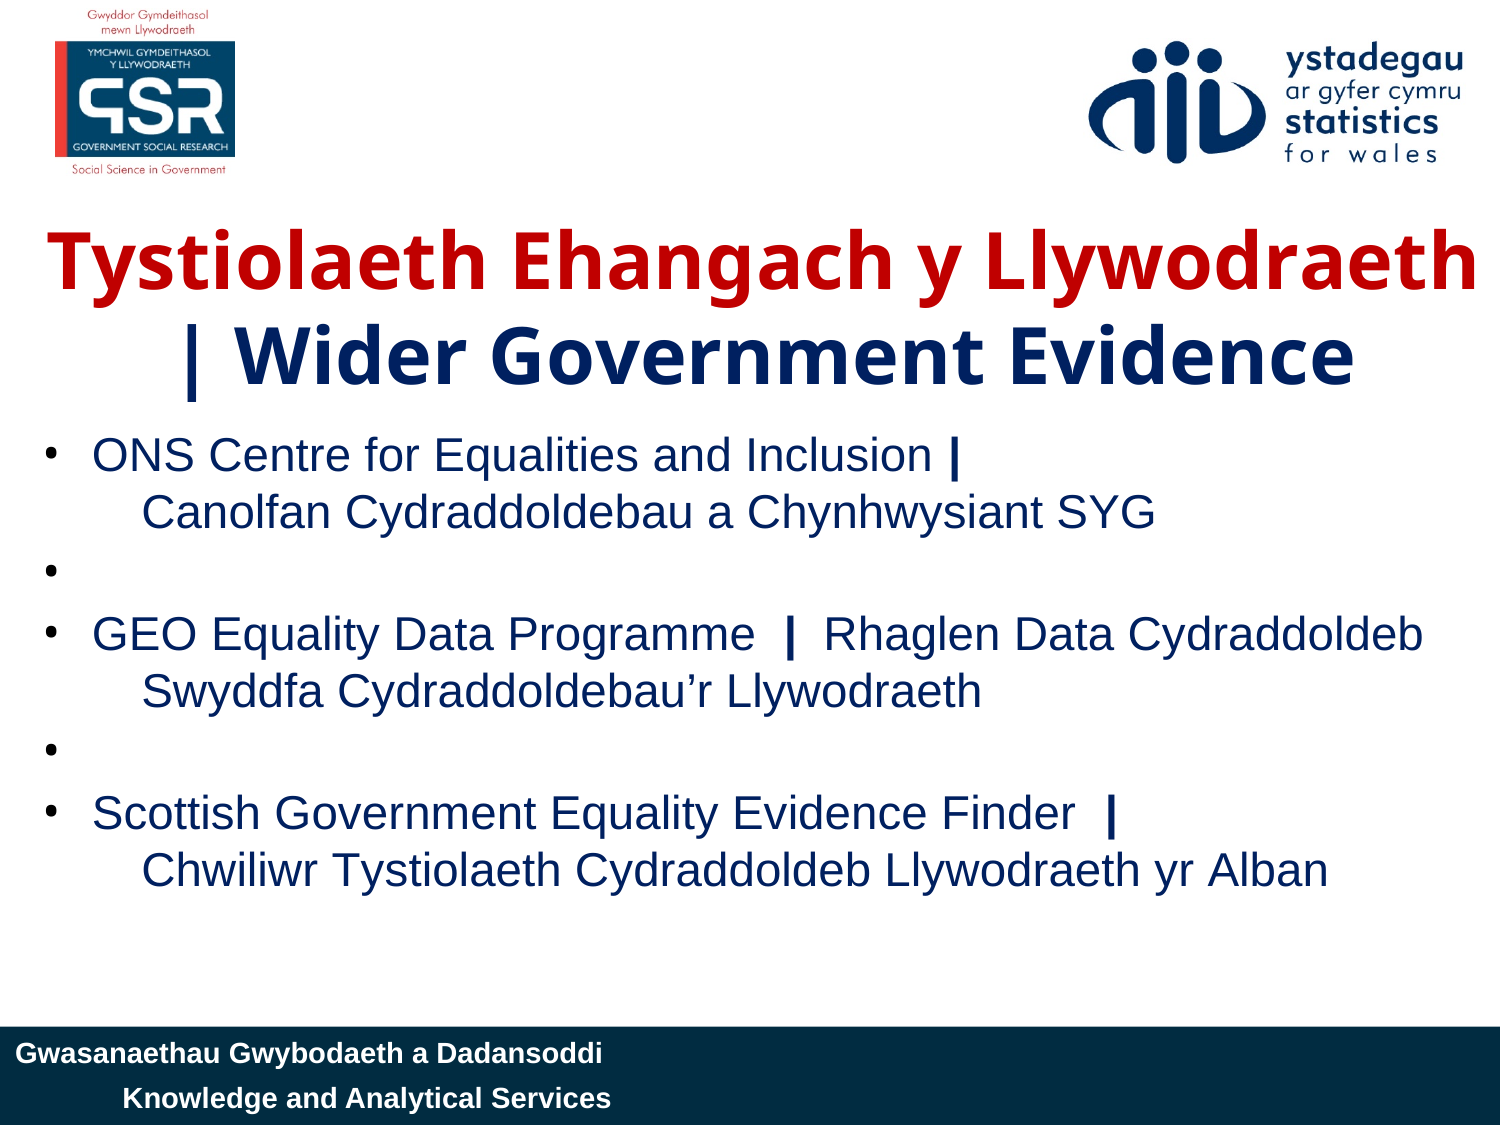

# Tystiolaeth Ehangach y Llywodraeth | Wider Government Evidence
ONS Centre for Equalities and Inclusion |
Canolfan Cydraddoldebau a Chynhwysiant SYG
GEO Equality Data Programme | Rhaglen Data Cydraddoldeb Swyddfa Cydraddoldebau’r Llywodraeth
Scottish Government Equality Evidence Finder |
Chwiliwr Tystiolaeth Cydraddoldeb Llywodraeth yr Alban
Gwasanaethau Gwybodaeth a Dadansoddi
Knowledge and Analytical Services